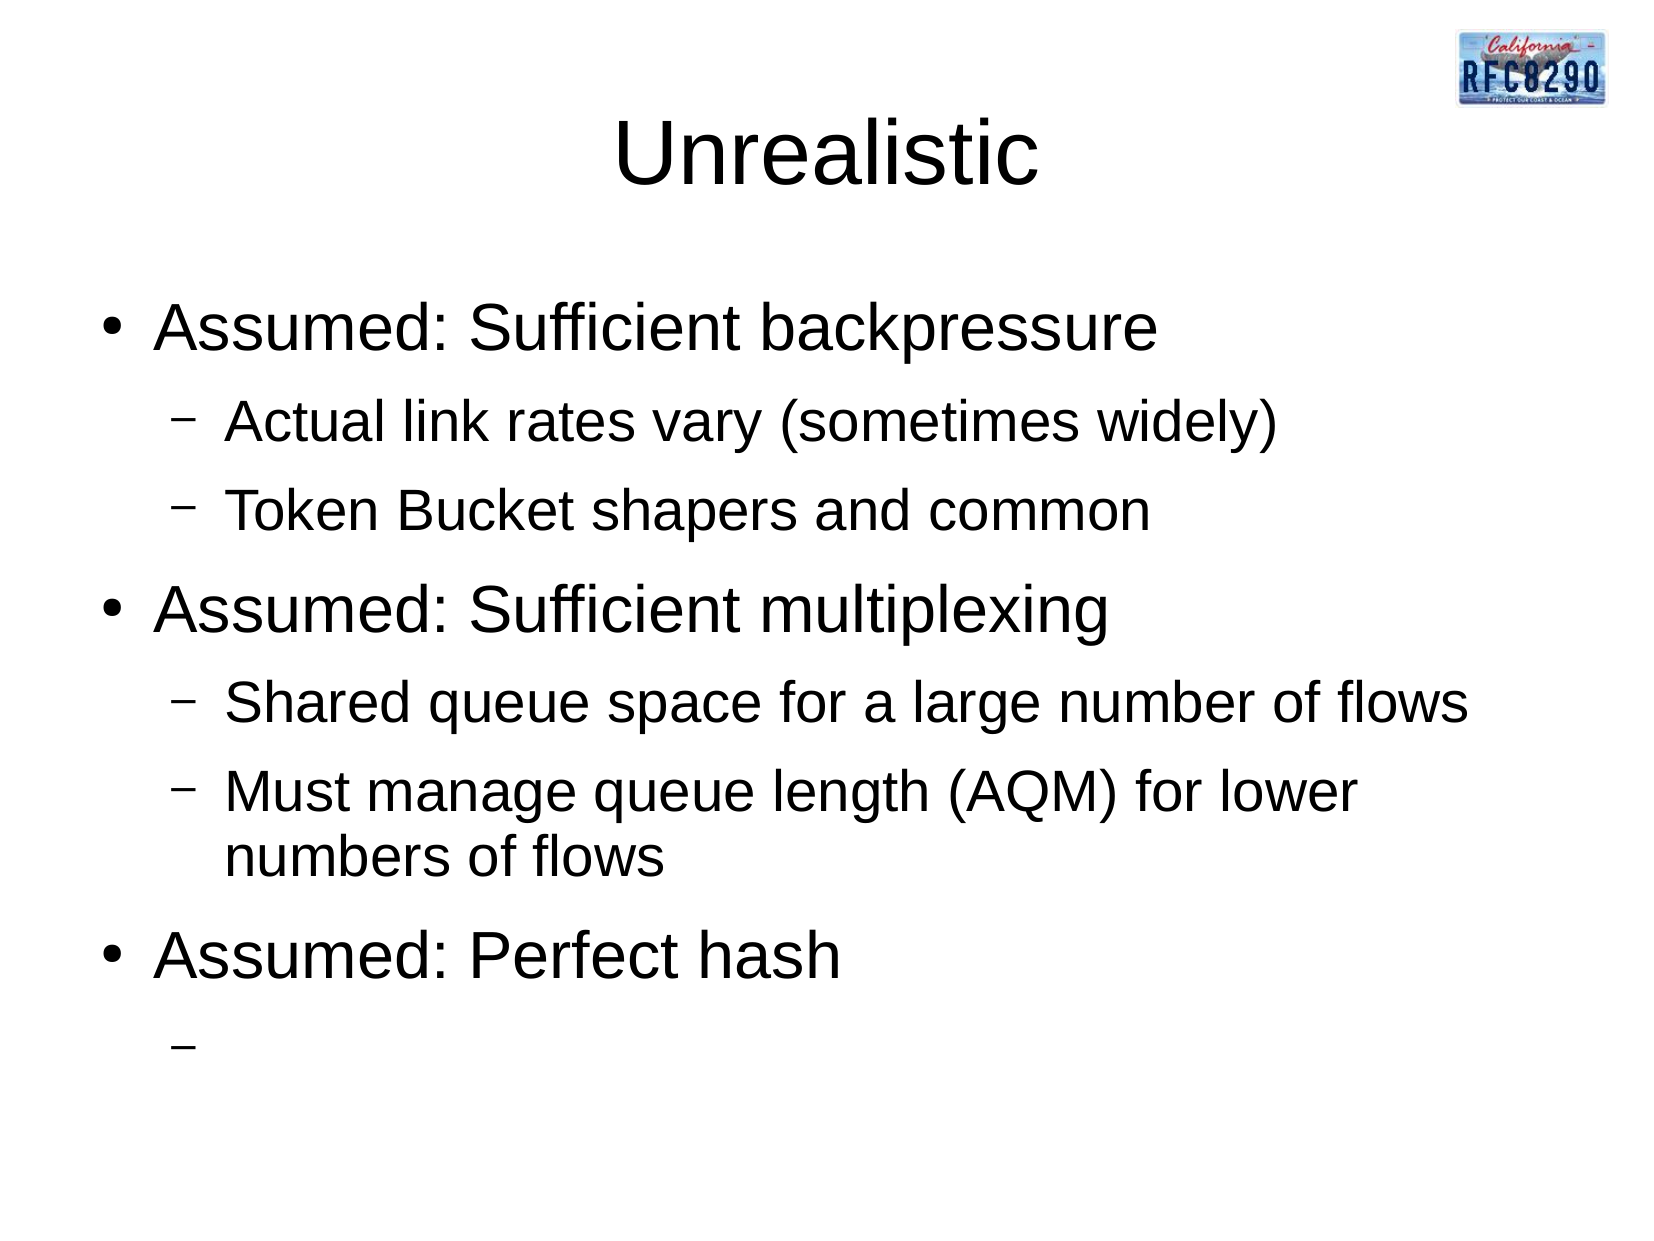

# Unrealistic
Assumed: Sufficient backpressure
Actual link rates vary (sometimes widely)
Token Bucket shapers and common
Assumed: Sufficient multiplexing
Shared queue space for a large number of flows
Must manage queue length (AQM) for lower numbers of flows
Assumed: Perfect hash